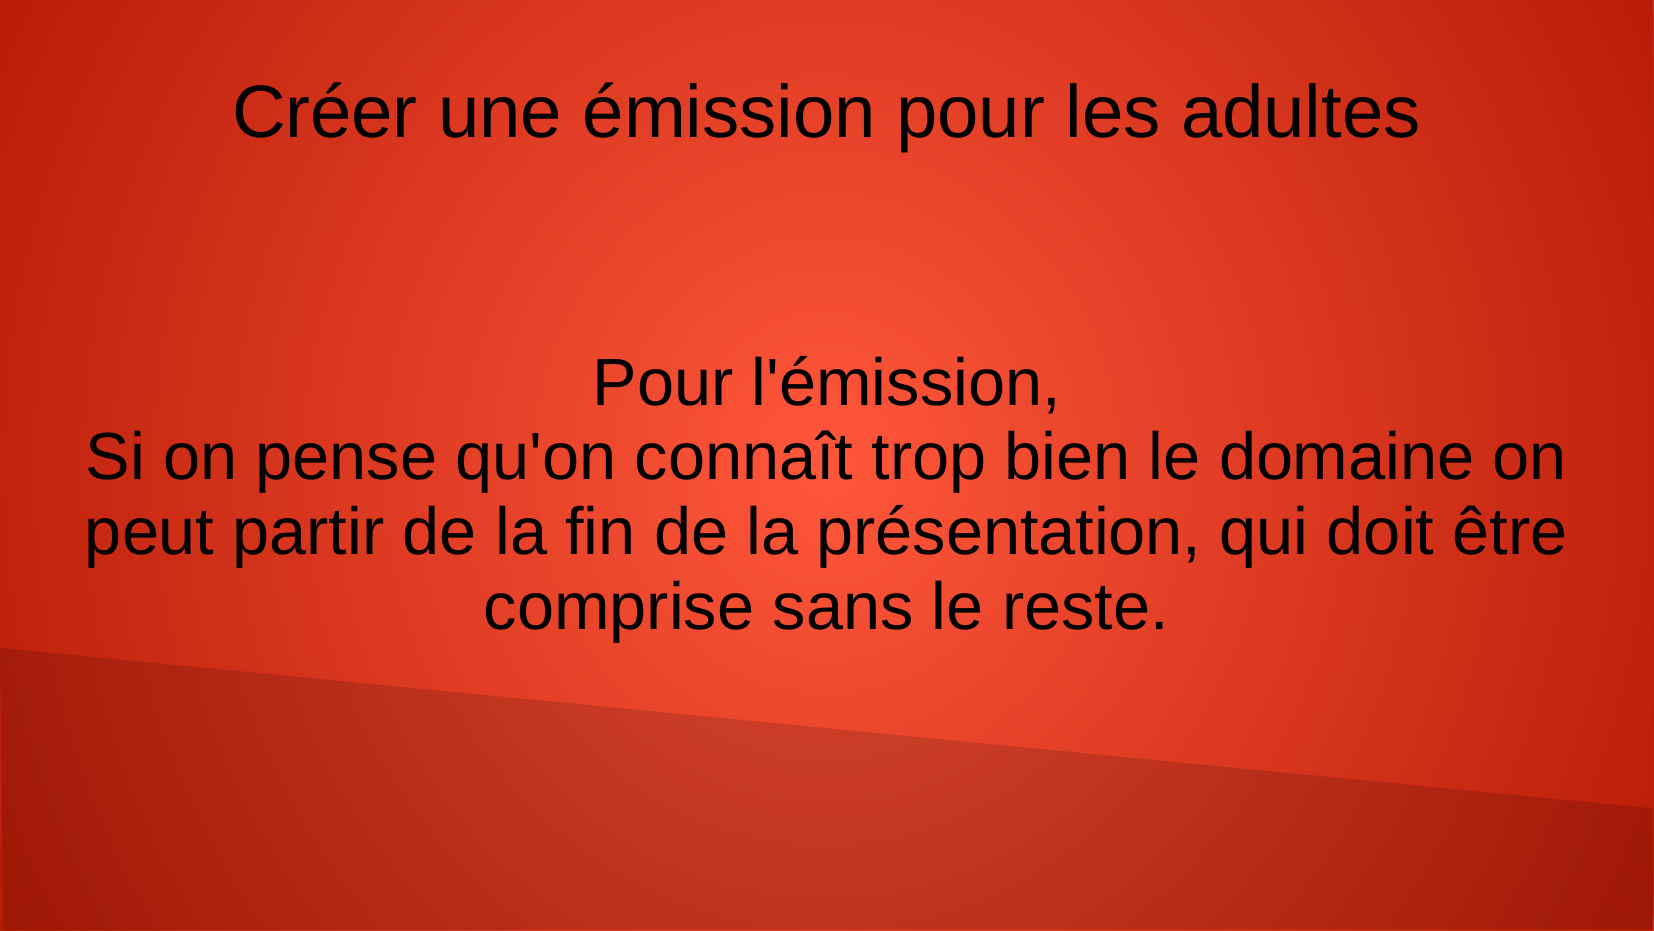

# Créer une émission pour les adultes
Pour l'émission,
Si on pense qu'on connaît trop bien le domaine on peut partir de la fin de la présentation, qui doit être comprise sans le reste.